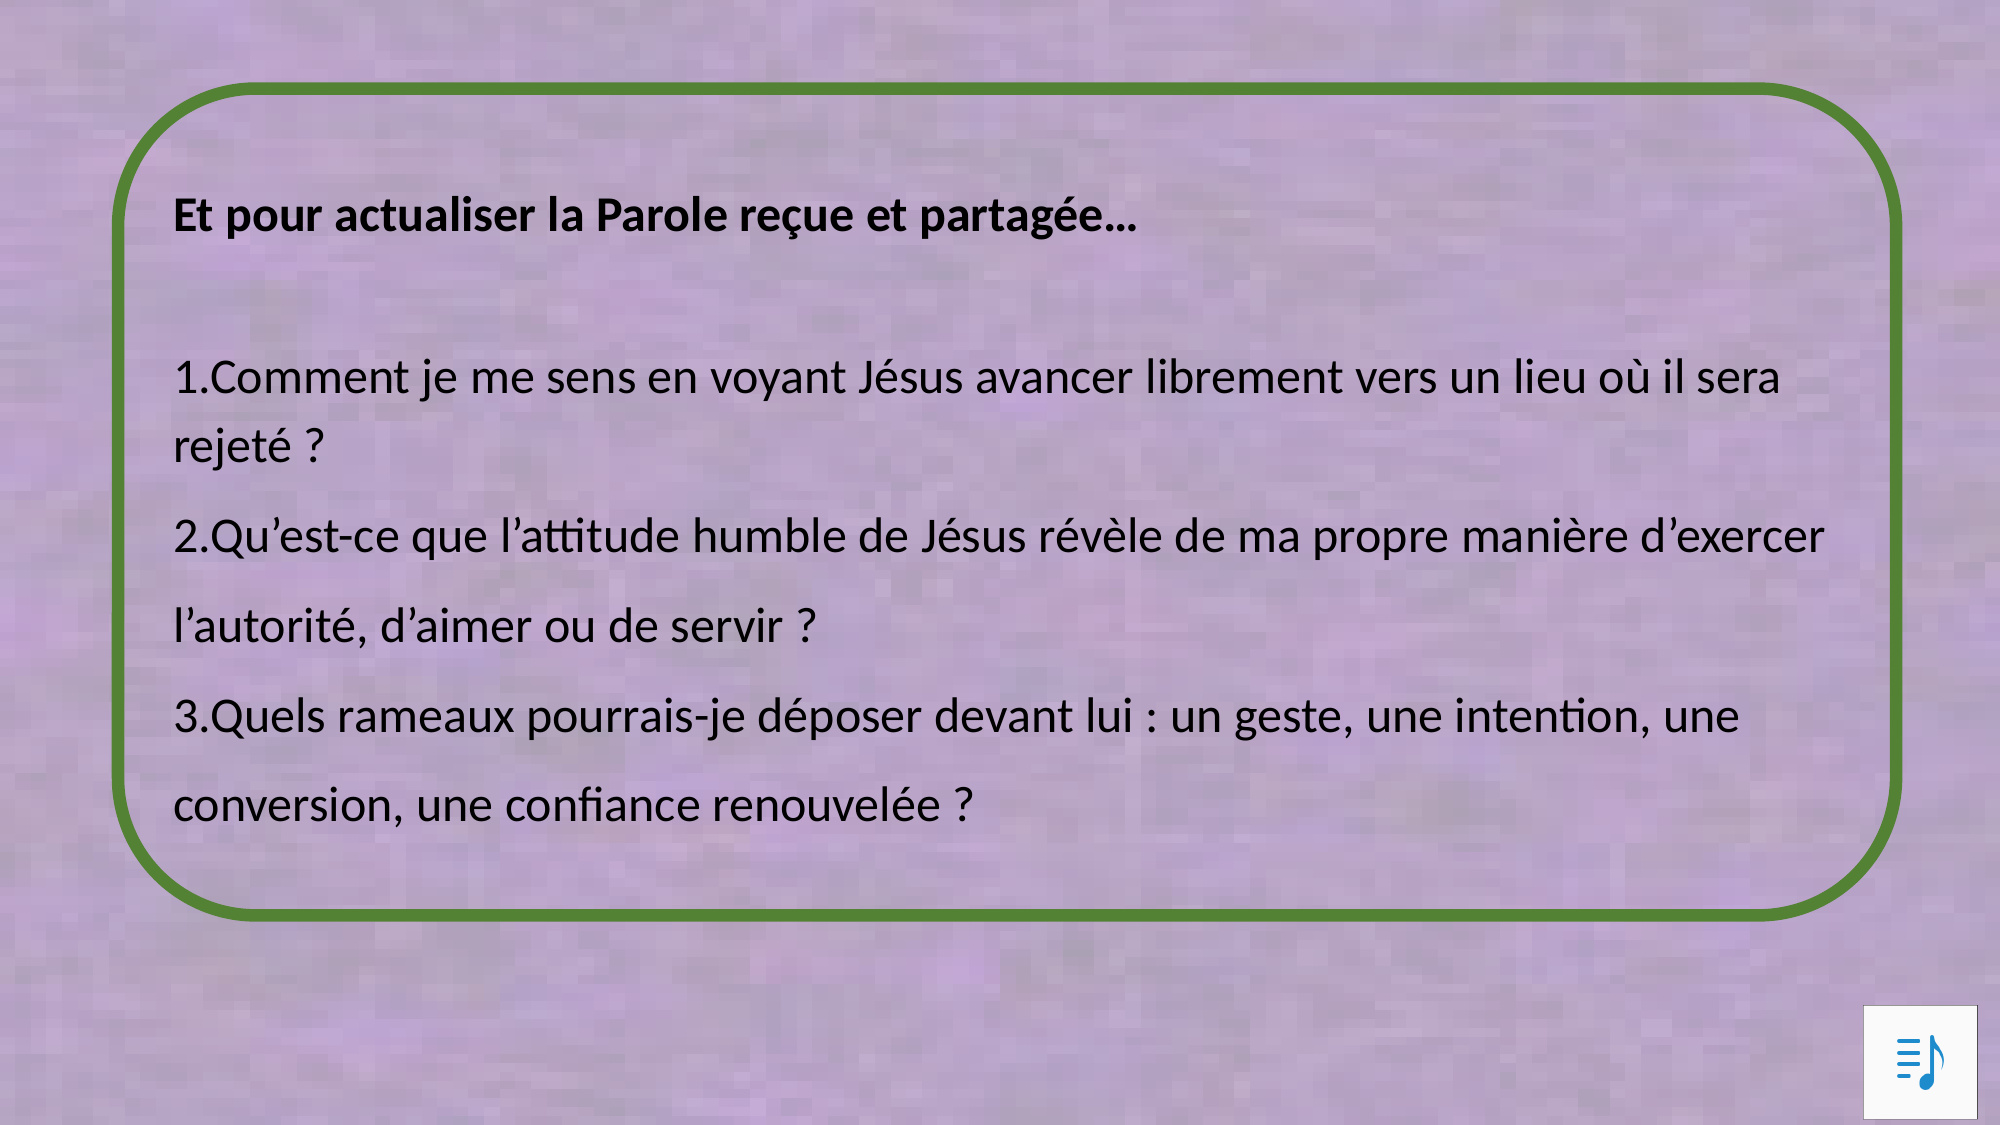

Et pour actualiser la Parole reçue et partagée…
1.Comment je me sens en voyant Jésus avancer librement vers un lieu où il sera rejeté ?
2.Qu’est-ce que l’attitude humble de Jésus révèle de ma propre manière d’exercer
l’autorité, d’aimer ou de servir ?
3.Quels rameaux pourrais-je déposer devant lui : un geste, une intention, une
conversion, une confiance renouvelée ?